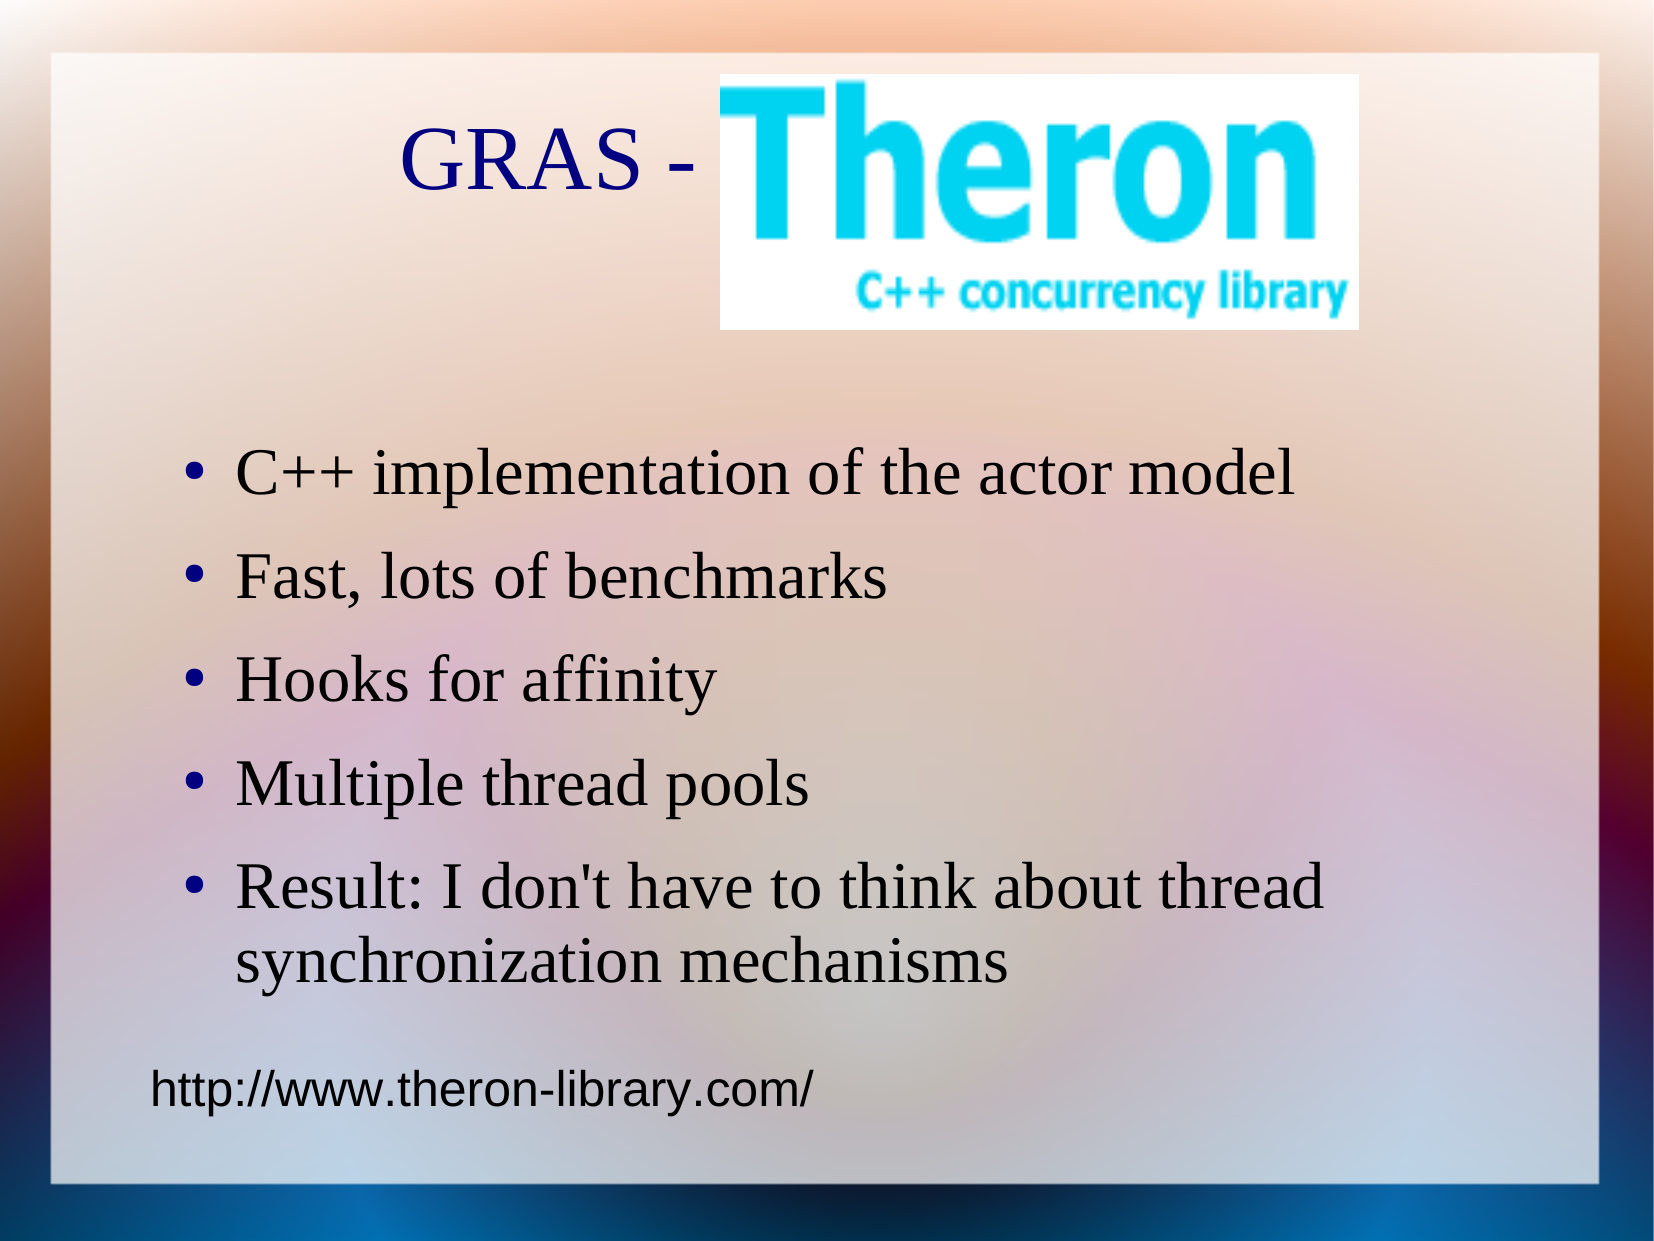

# GRAS - Theron library
C++ implementation of the actor model
Fast, lots of benchmarks
Hooks for affinity
Multiple thread pools
Result: I don't have to think about thread synchronization mechanisms
http://www.theron-library.com/